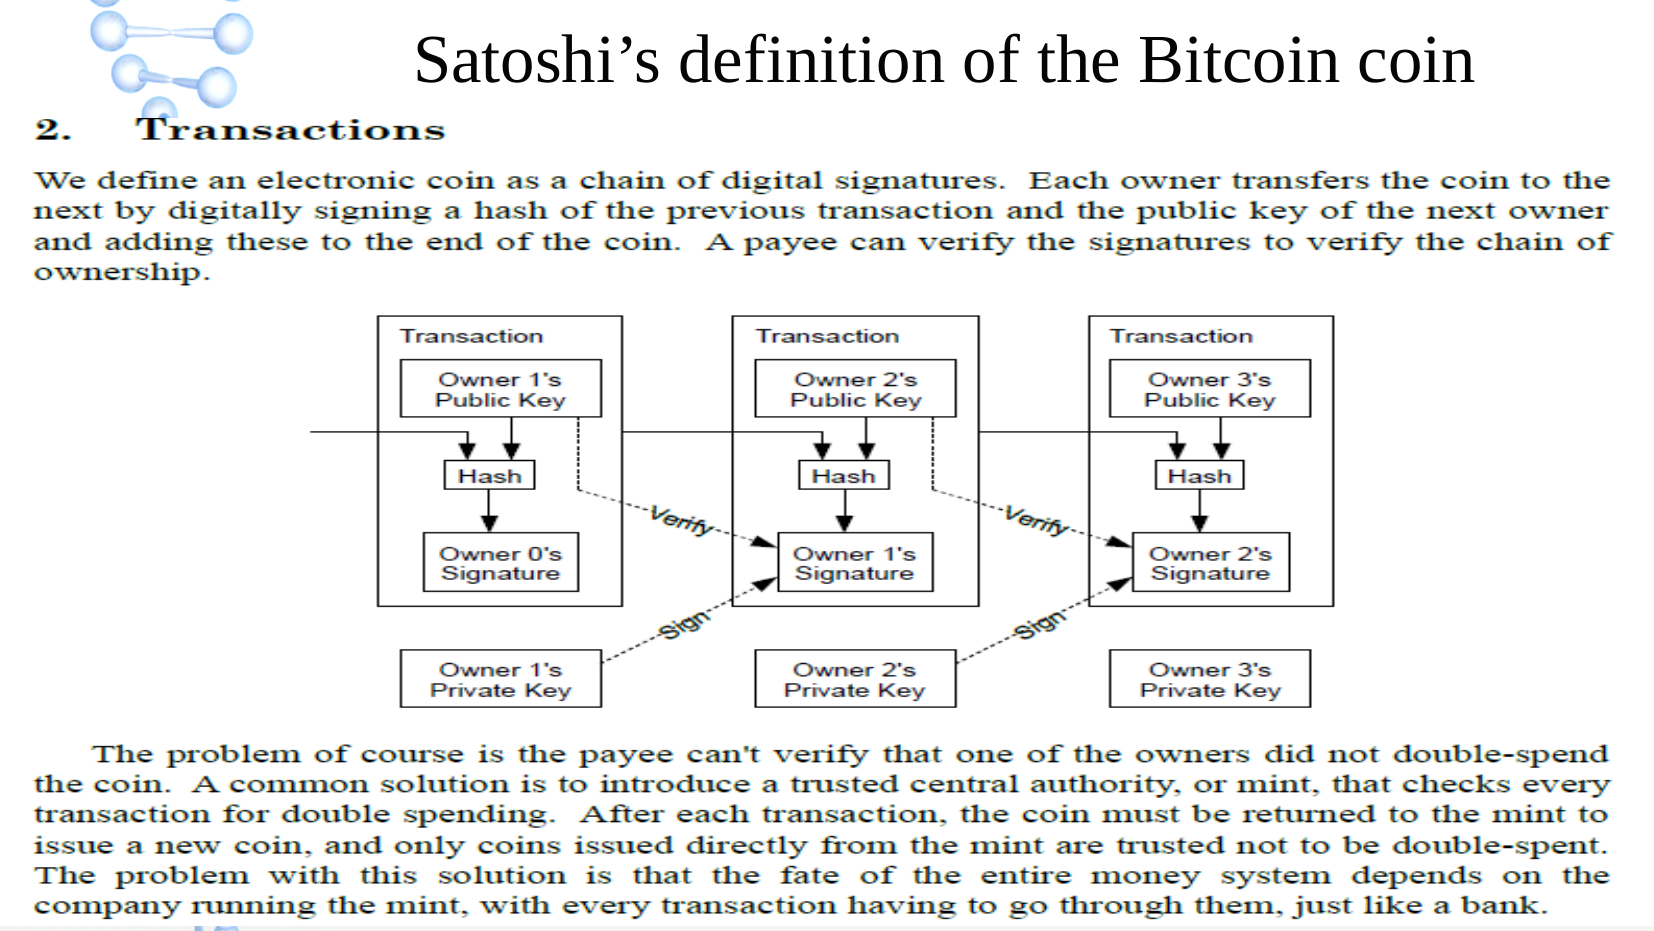

# Satoshi’s definition of the Bitcoin coin
24